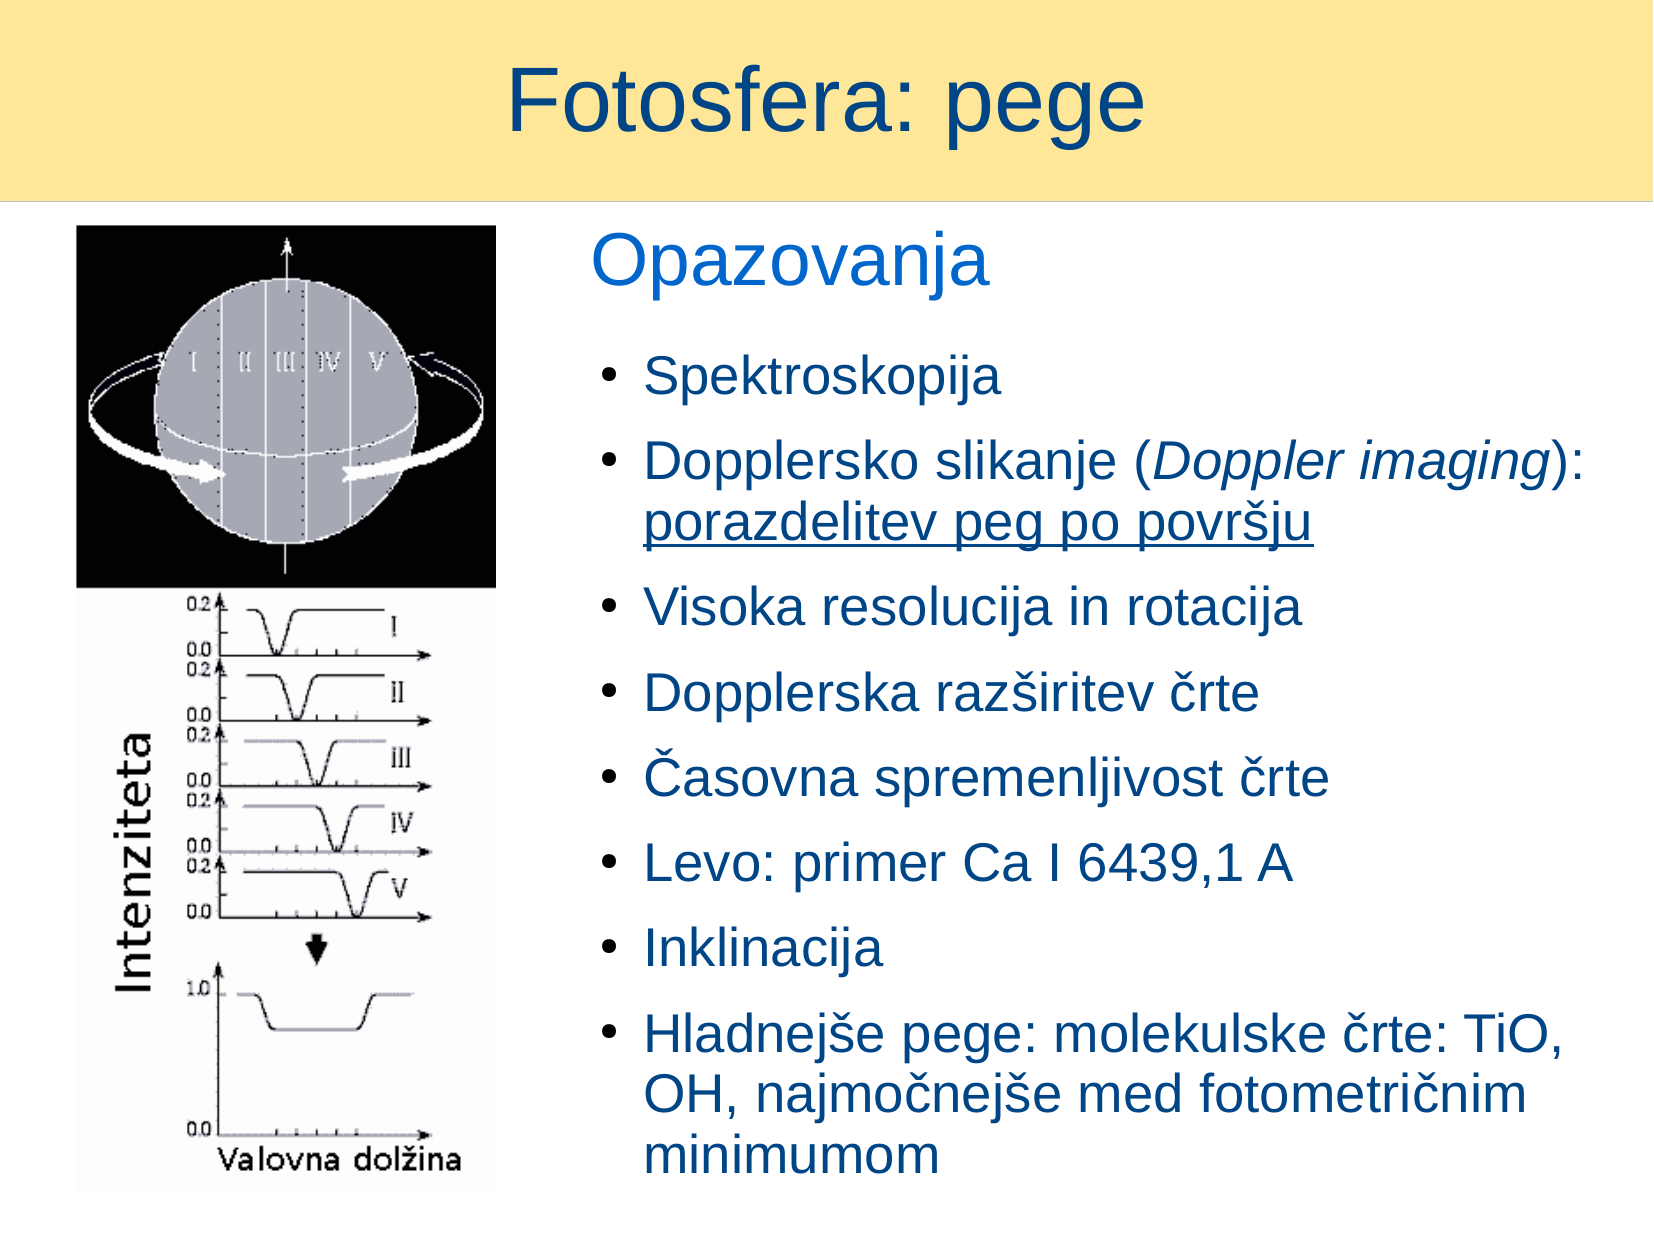

# Fotosfera: pege
Opazovanja
Spektroskopija
Dopplersko slikanje (Doppler imaging): porazdelitev peg po površju
Visoka resolucija in rotacija
Dopplerska razširitev črte
Časovna spremenljivost črte
Levo: primer Ca I 6439,1 A
Inklinacija
Hladnejše pege: molekulske črte: TiO, OH, najmočnejše med fotometričnim minimumom